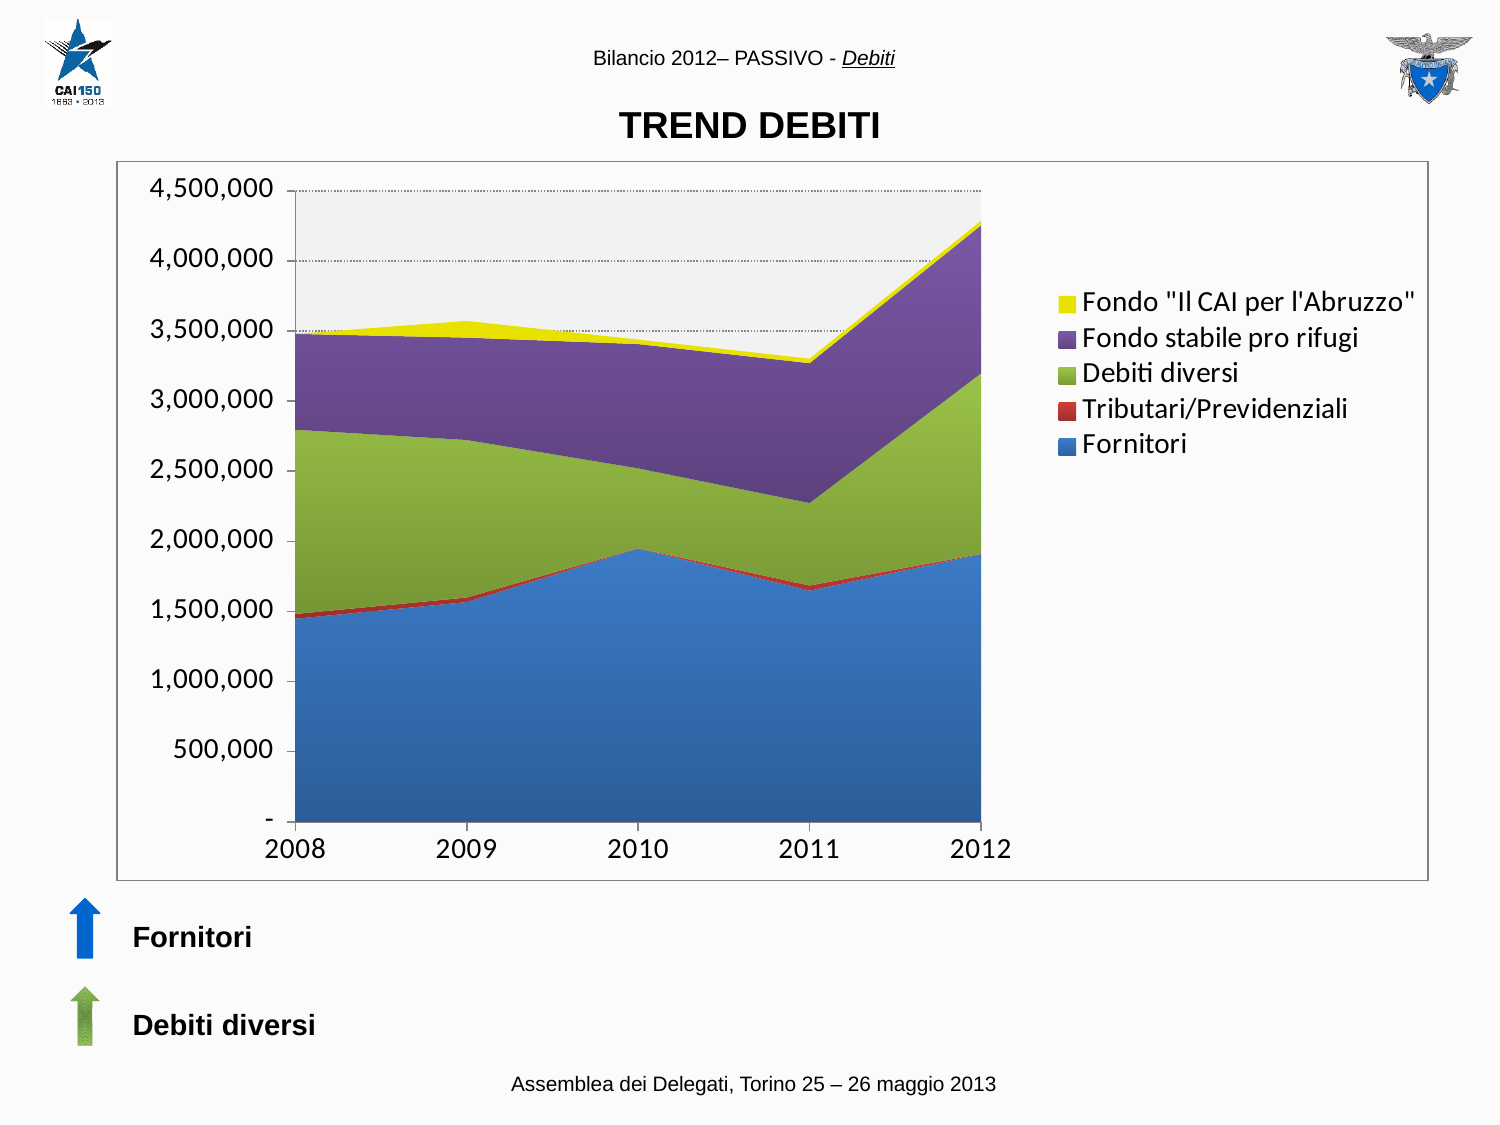

Bilancio 2012– PASSIVO - Debiti
TREND DEBITI
### Chart
| Category | Fornitori | Tributari/Previdenziali | Debiti diversi | Fondo stabile pro rifugi | Fondo "Il CAI per l'Abruzzo" |
|---|---|---|---|---|---|
| 2008 | 1447696.43 | 34402.55 | 1313690.66 | 683832.61 | 0.0 |
| 2009 | 1566741.86 | 32409.55 | 1123517.13 | 730320.769999999 | 118720.95 |
| 2010 | 1949033.3 | 1416.11 | 569808.139999999 | 886514.16 | 31968.9 |
| 2011 | 1648068.0 | 36894.0 | 588186.0 | 997389.0 | 31969.0 |
| 2012 | 1908689.65 | 2441.52 | 1286229.51 | 1056167.79 | 31969.0 |
Fornitori
Debiti diversi
Assemblea dei Delegati, Torino 25 – 26 maggio 2013